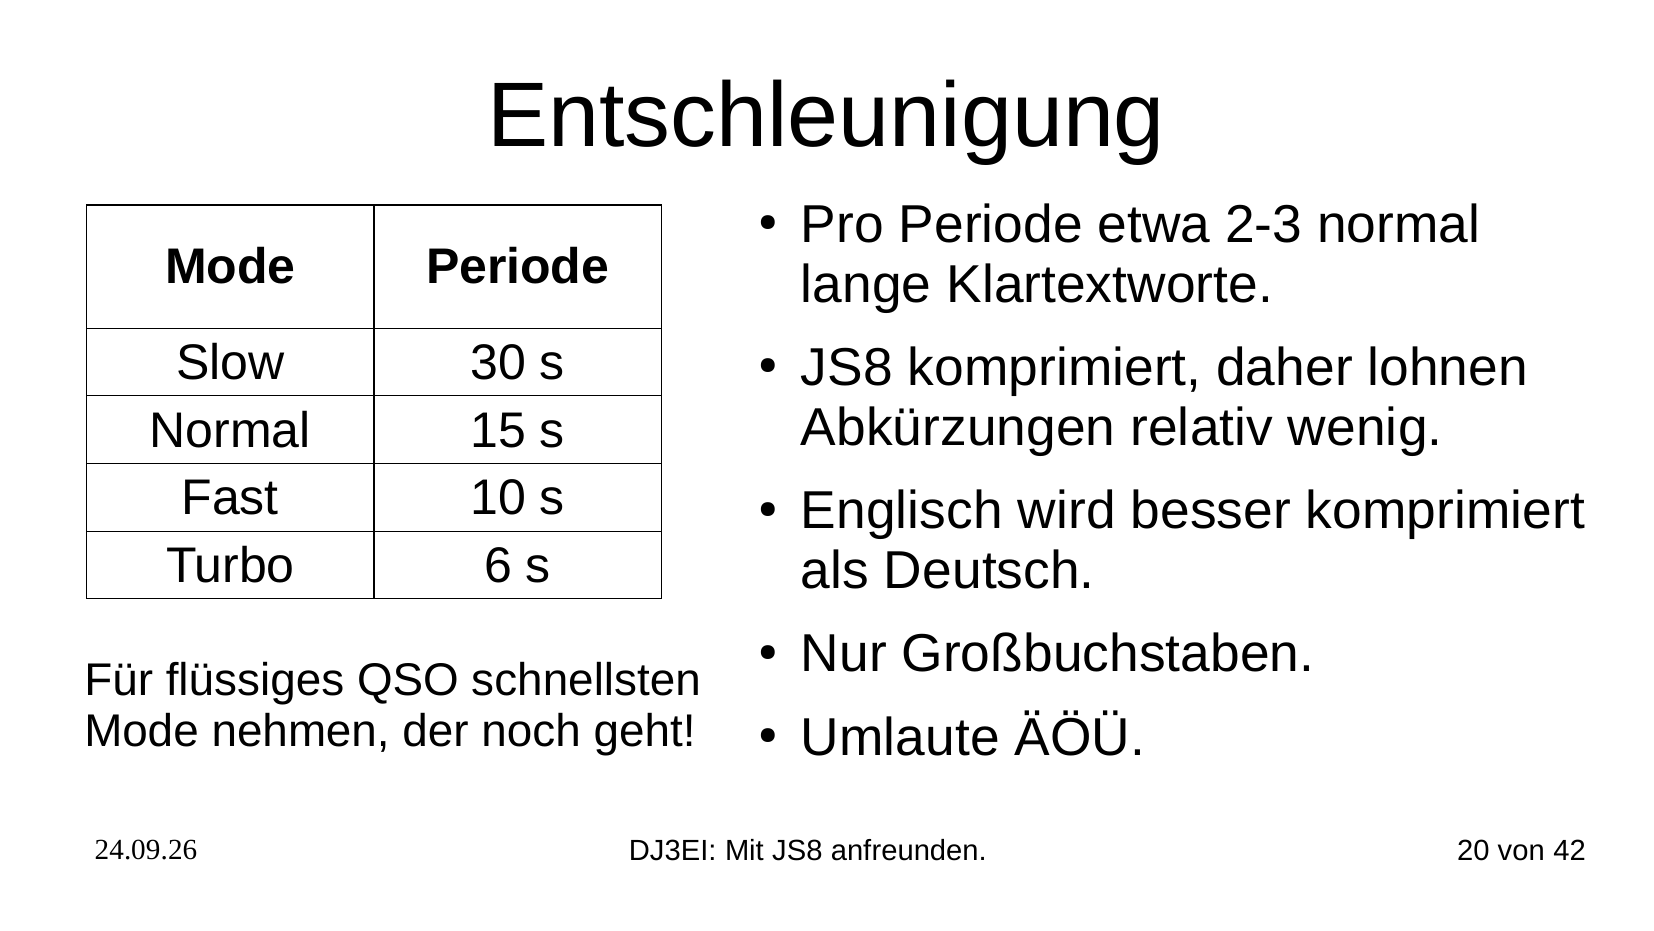

# Entschleunigung
Pro Periode etwa 2-3 normal lange Klartextworte.
JS8 komprimiert, daher lohnen Abkürzungen relativ wenig.
Englisch wird besser komprimiert als Deutsch.
Nur Großbuchstaben.
Umlaute ÄÖÜ.
| Mode | Periode |
| --- | --- |
| Slow | 30 s |
| Normal | 15 s |
| Fast | 10 s |
| Turbo | 6 s |
Für flüssiges QSO schnellsten
Mode nehmen, der noch geht!
20